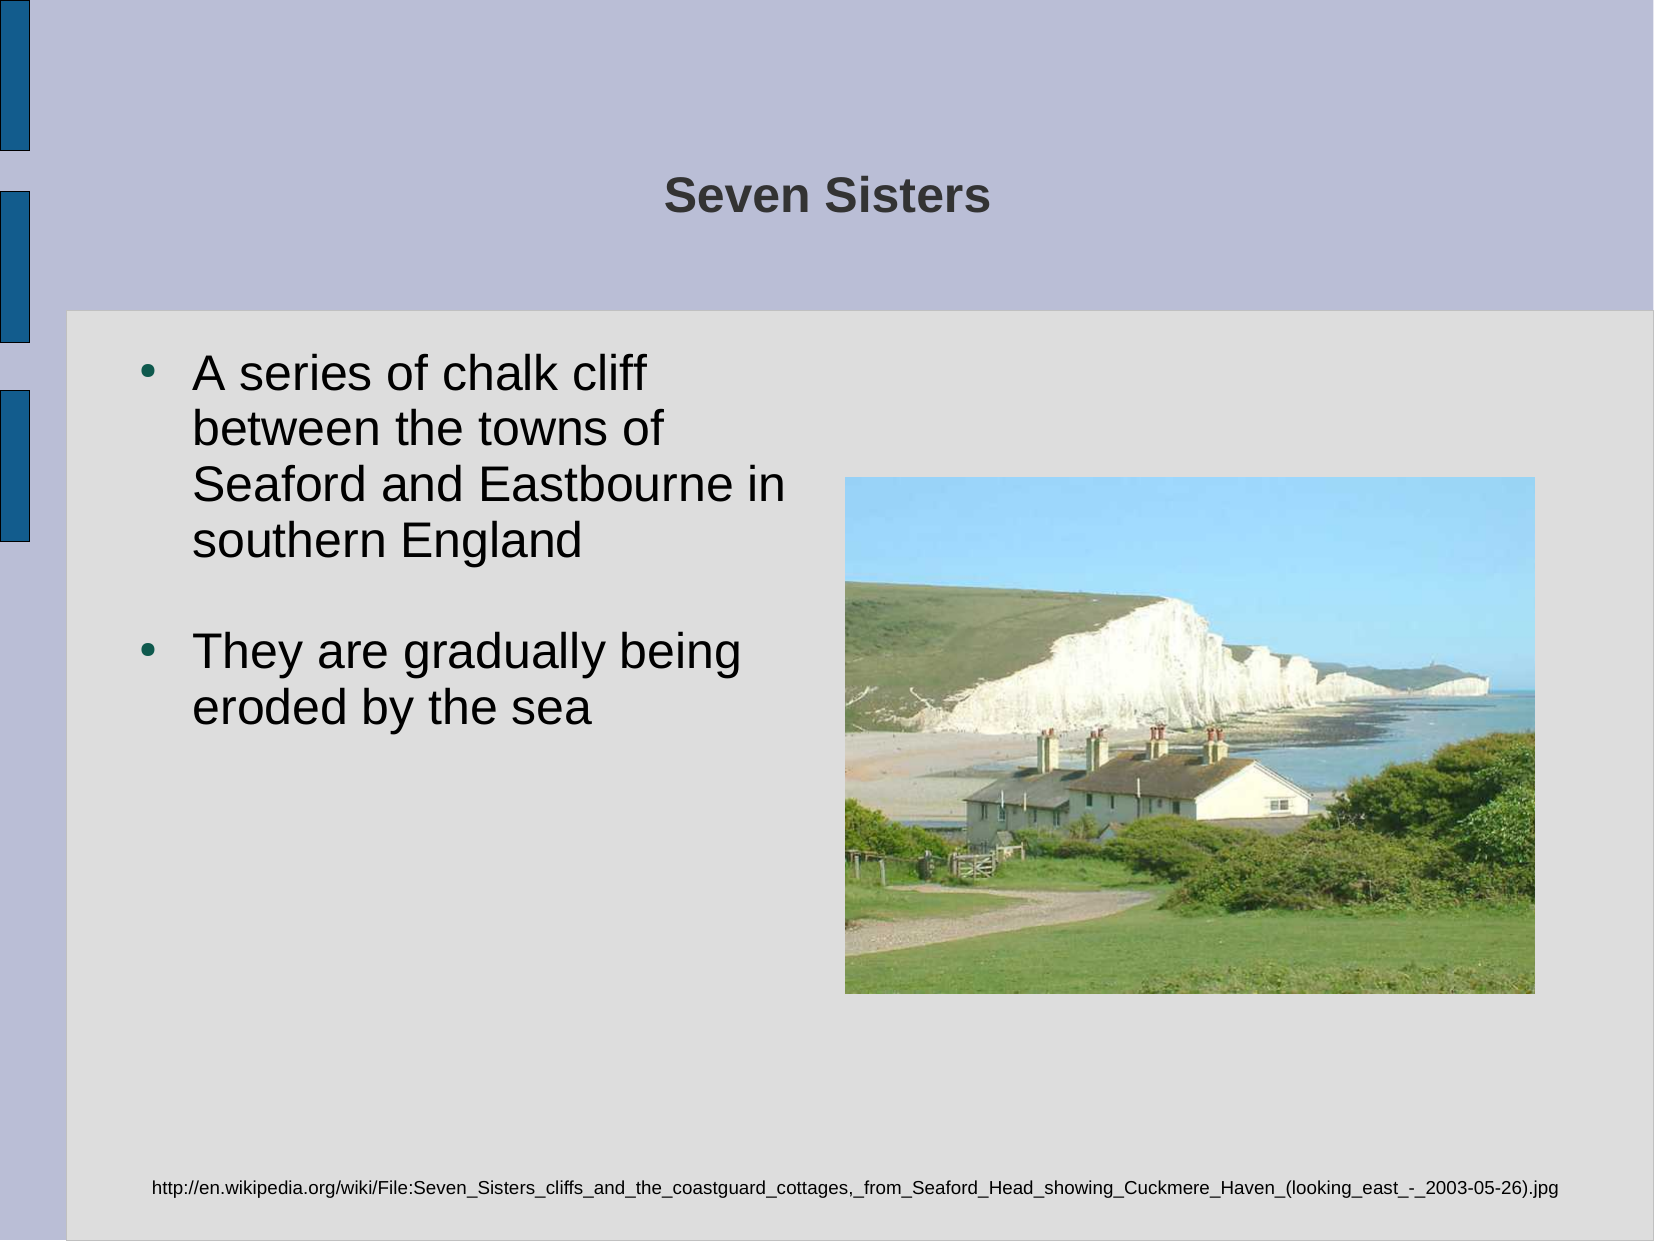

Seven Sisters
# A series of chalk cliff between the towns of Seaford and Eastbourne in southern England
They are gradually being eroded by the sea
http://en.wikipedia.org/wiki/File:Seven_Sisters_cliffs_and_the_coastguard_cottages,_from_Seaford_Head_showing_Cuckmere_Haven_(looking_east_-_2003-05-26).jpg